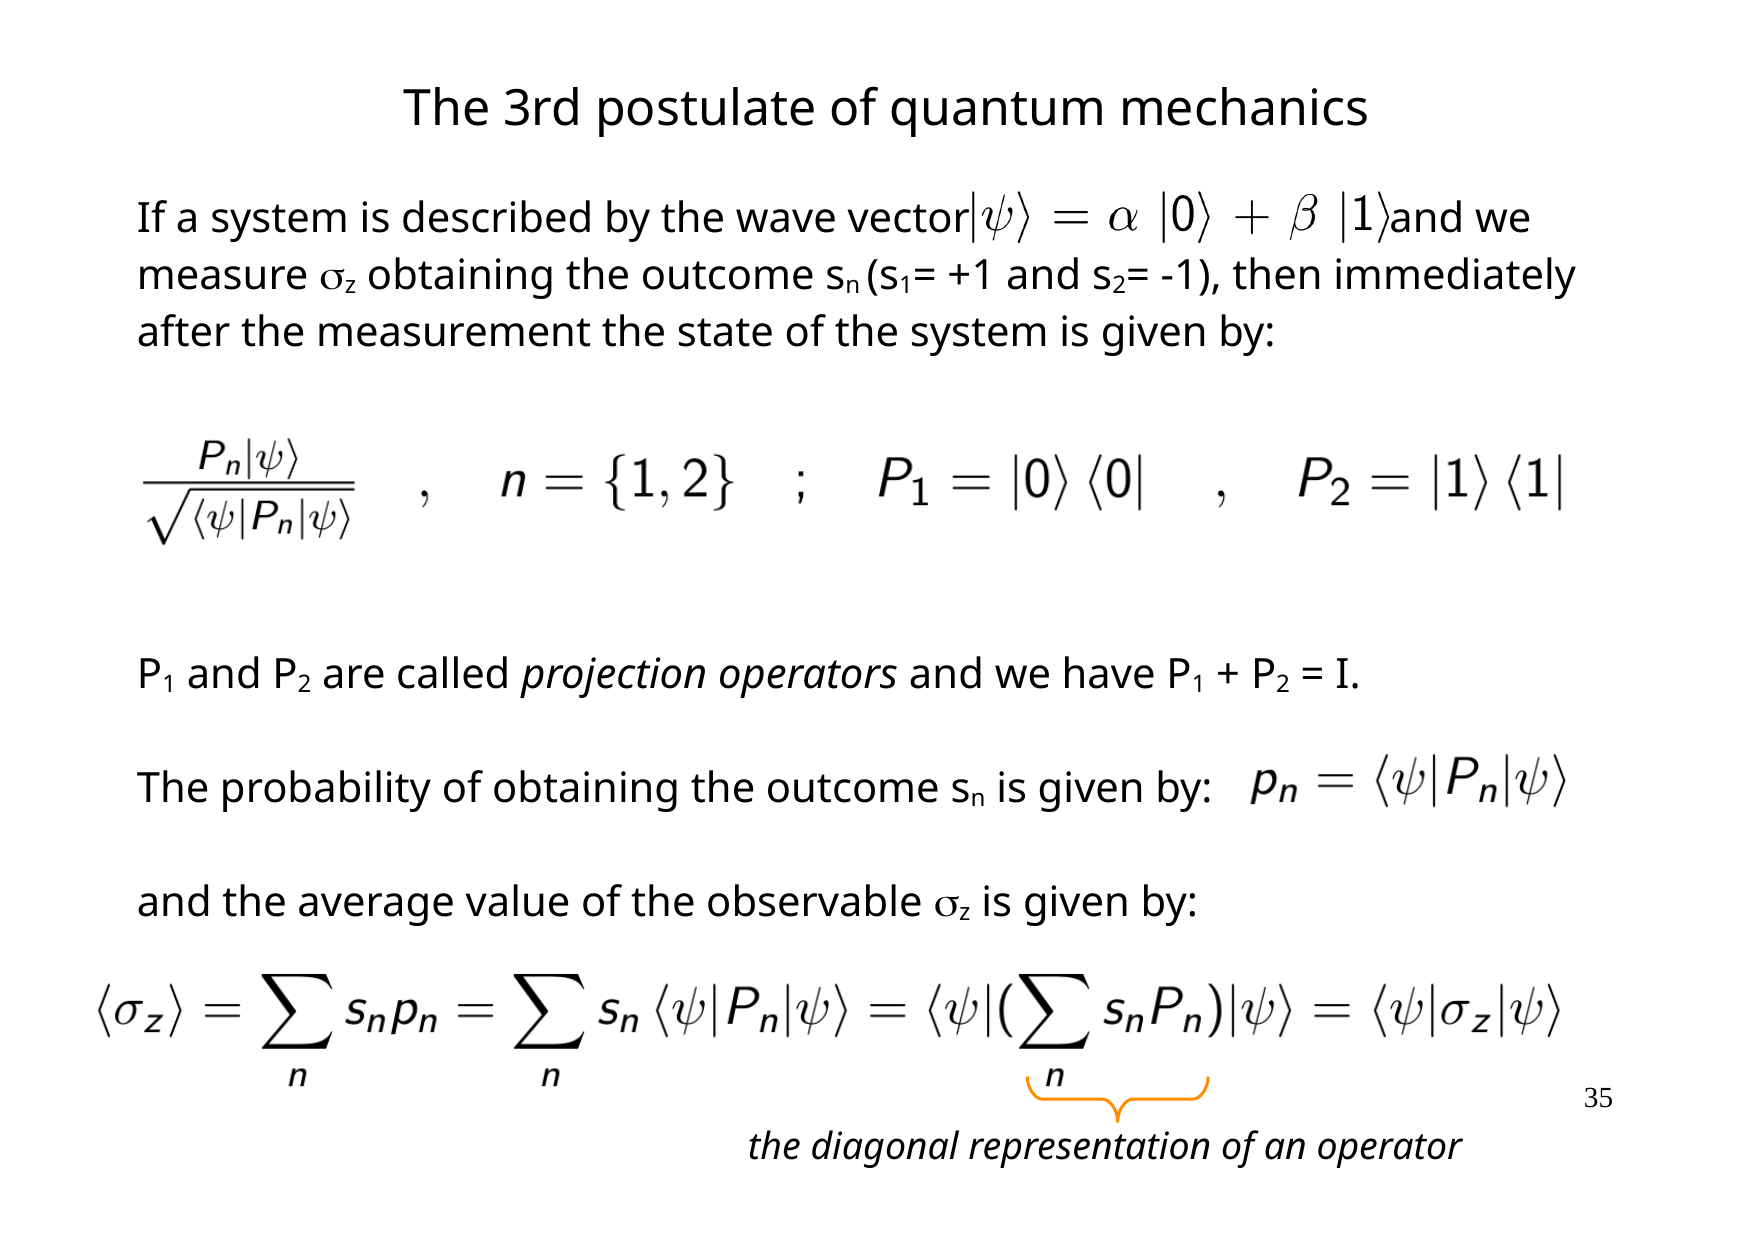

The 3rd postulate of quantum mechanics
If a system is described by the wave vector and we
measure σz obtaining the outcome sn (s1= +1 and s2= -1), then immediately
after the measurement the state of the system is given by:
P1 and P2 are called projection operators and we have P1 + P2 = I.
The probability of obtaining the outcome sn is given by:
and the average value of the observable σz is given by:
35
the diagonal representation of an operator